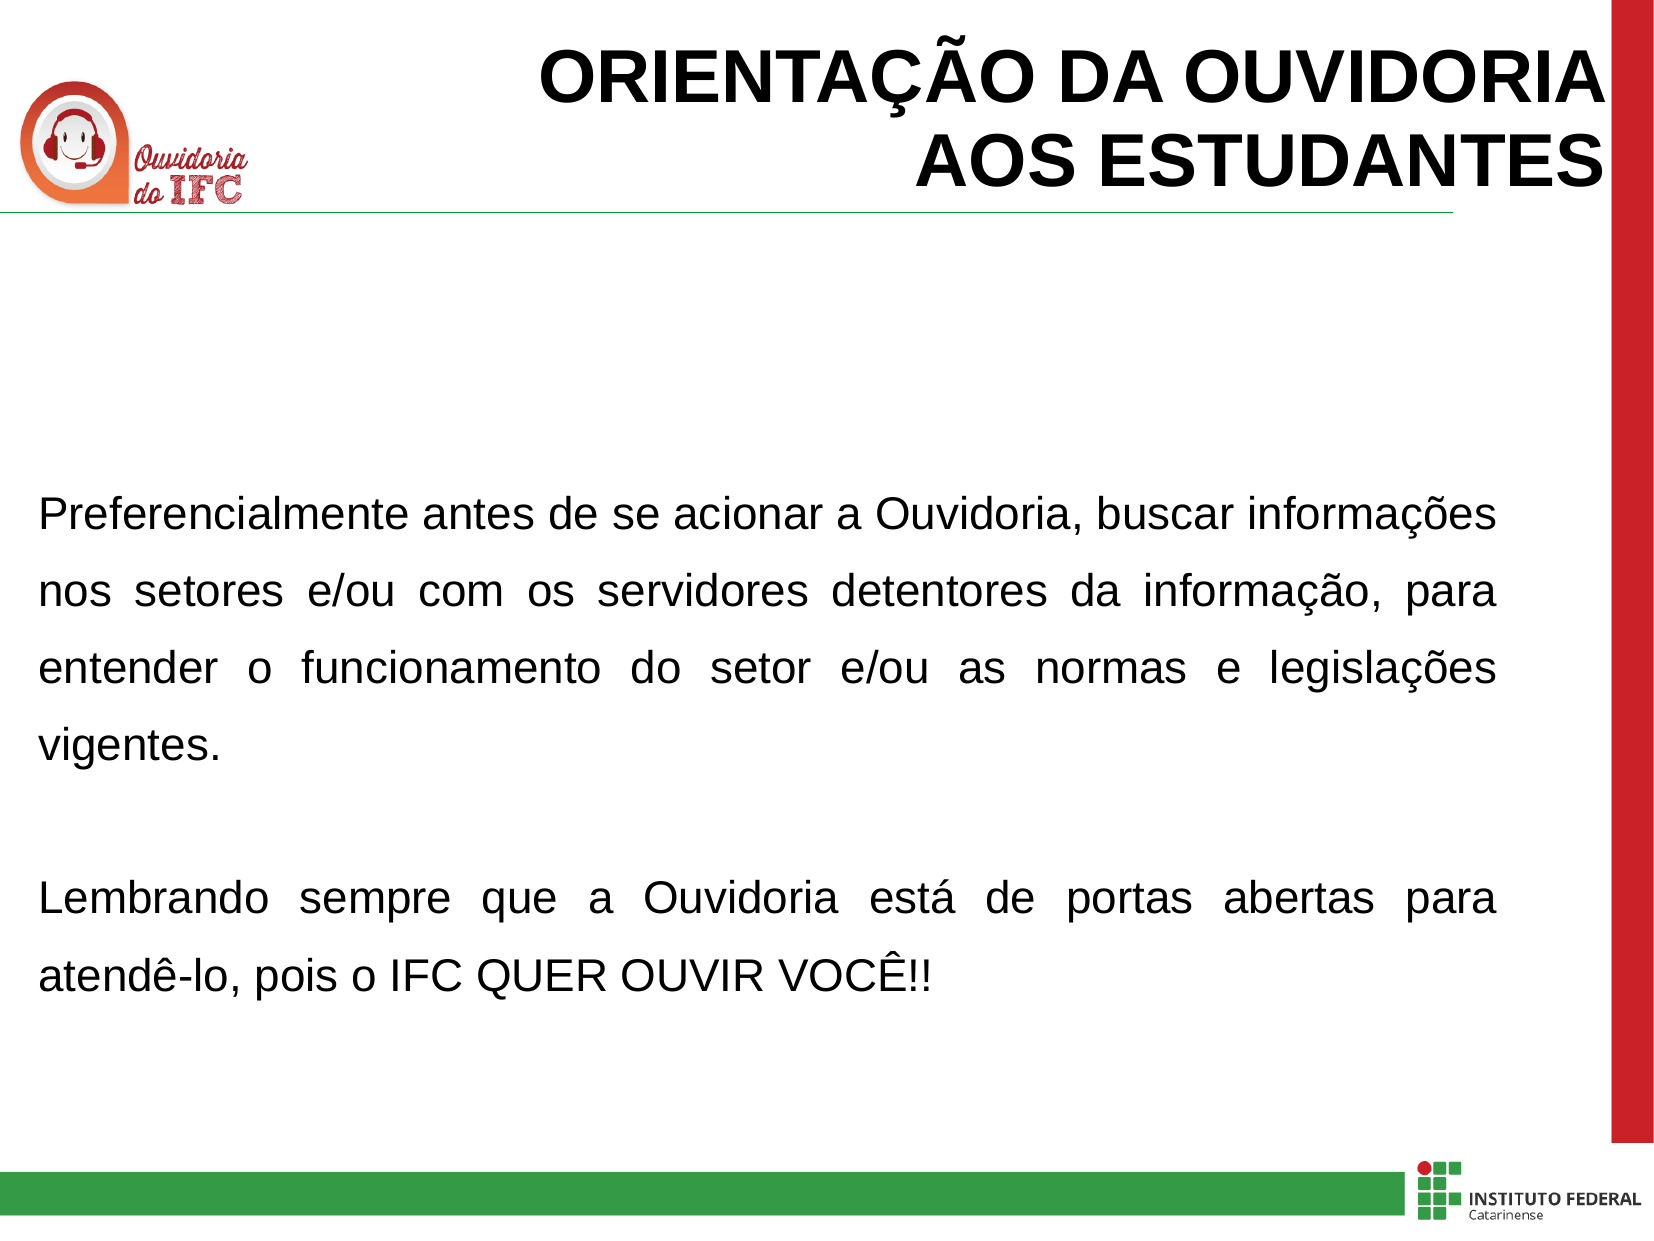

ORIENTAÇÃO DA OUVIDORIA AOS ESTUDANTES
Preferencialmente antes de se acionar a Ouvidoria, buscar informações nos setores e/ou com os servidores detentores da informação, para entender o funcionamento do setor e/ou as normas e legislações vigentes.
Lembrando sempre que a Ouvidoria está de portas abertas para atendê-lo, pois o IFC QUER OUVIR VOCÊ!!
#